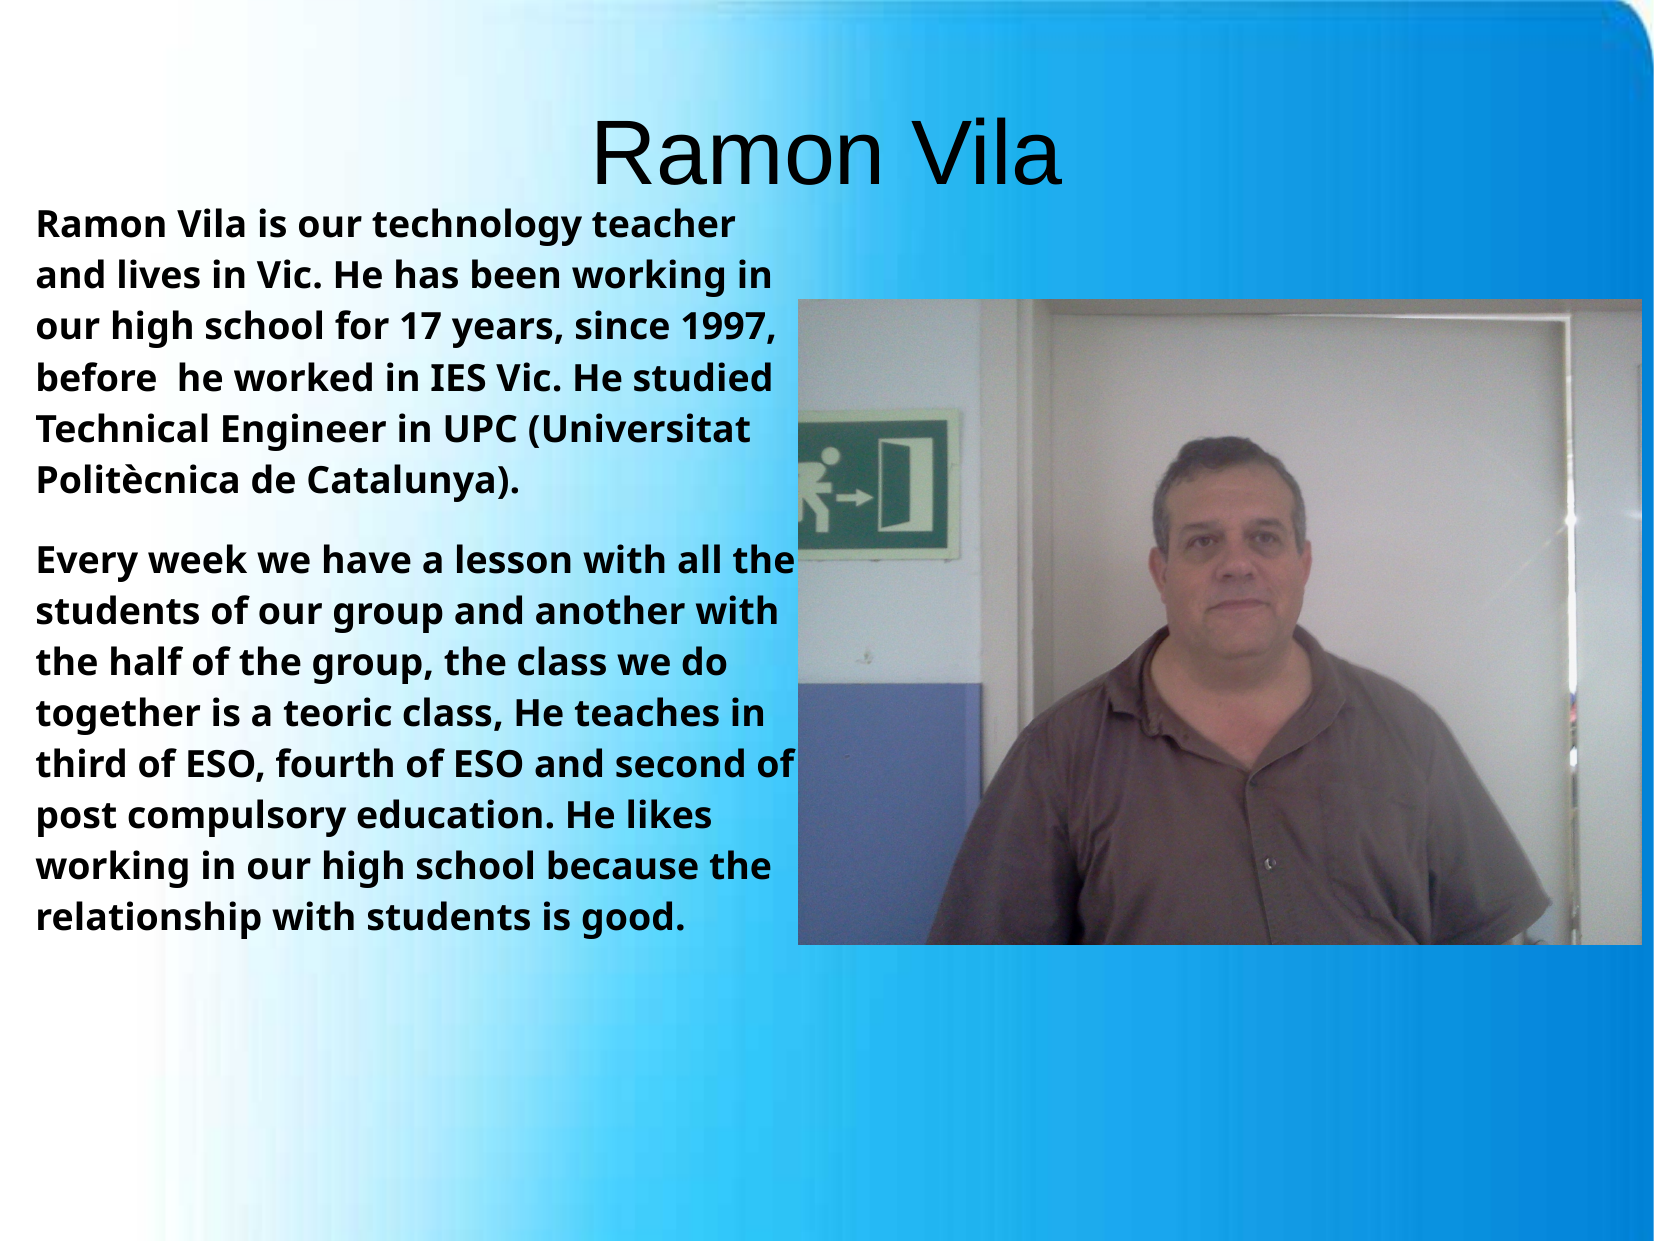

# Ramon Vila
Ramon Vila is our technology teacher and lives in Vic. He has been working in our high school for 17 years, since 1997, before he worked in IES Vic. He studied Technical Engineer in UPC (Universitat Politècnica de Catalunya).
Every week we have a lesson with all the students of our group and another with the half of the group, the class we do together is a teoric class, He teaches in third of ESO, fourth of ESO and second of post compulsory education. He likes working in our high school because the relationship with students is good.